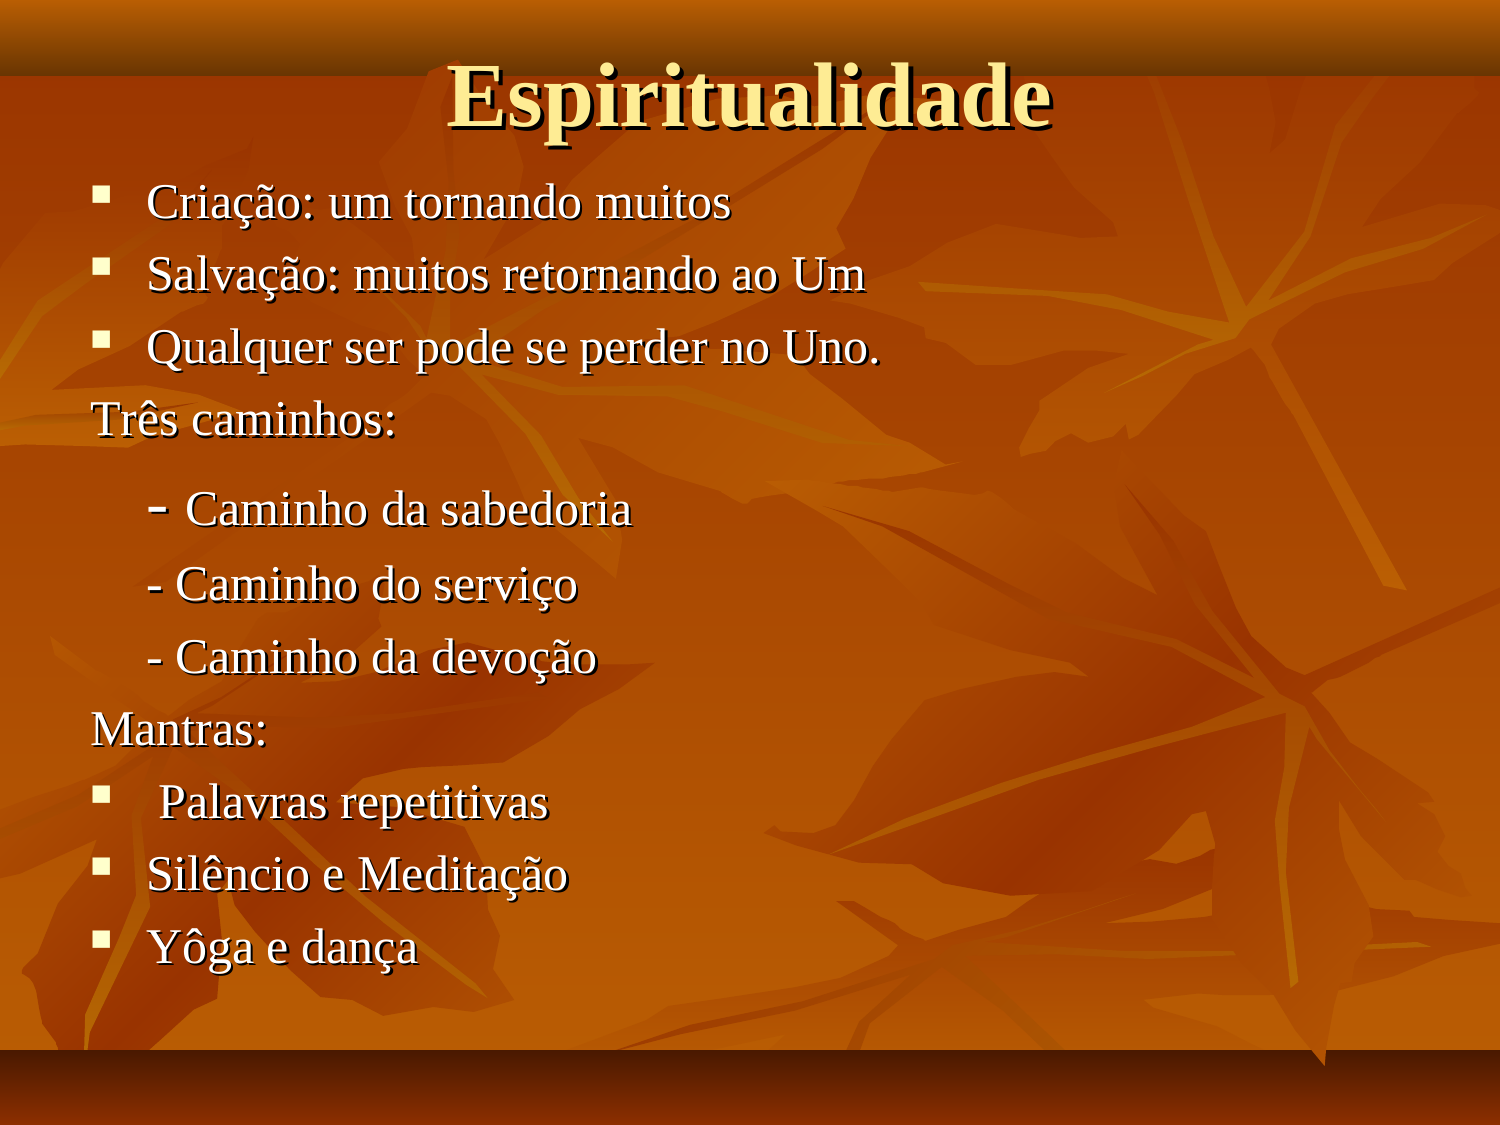

# Espiritualidade
Criação: um tornando muitos
Salvação: muitos retornando ao Um
Qualquer ser pode se perder no Uno.
Três caminhos:
	- Caminho da sabedoria
	- Caminho do serviço
	- Caminho da devoção
Mantras:
 Palavras repetitivas
Silêncio e Meditação
Yôga e dança